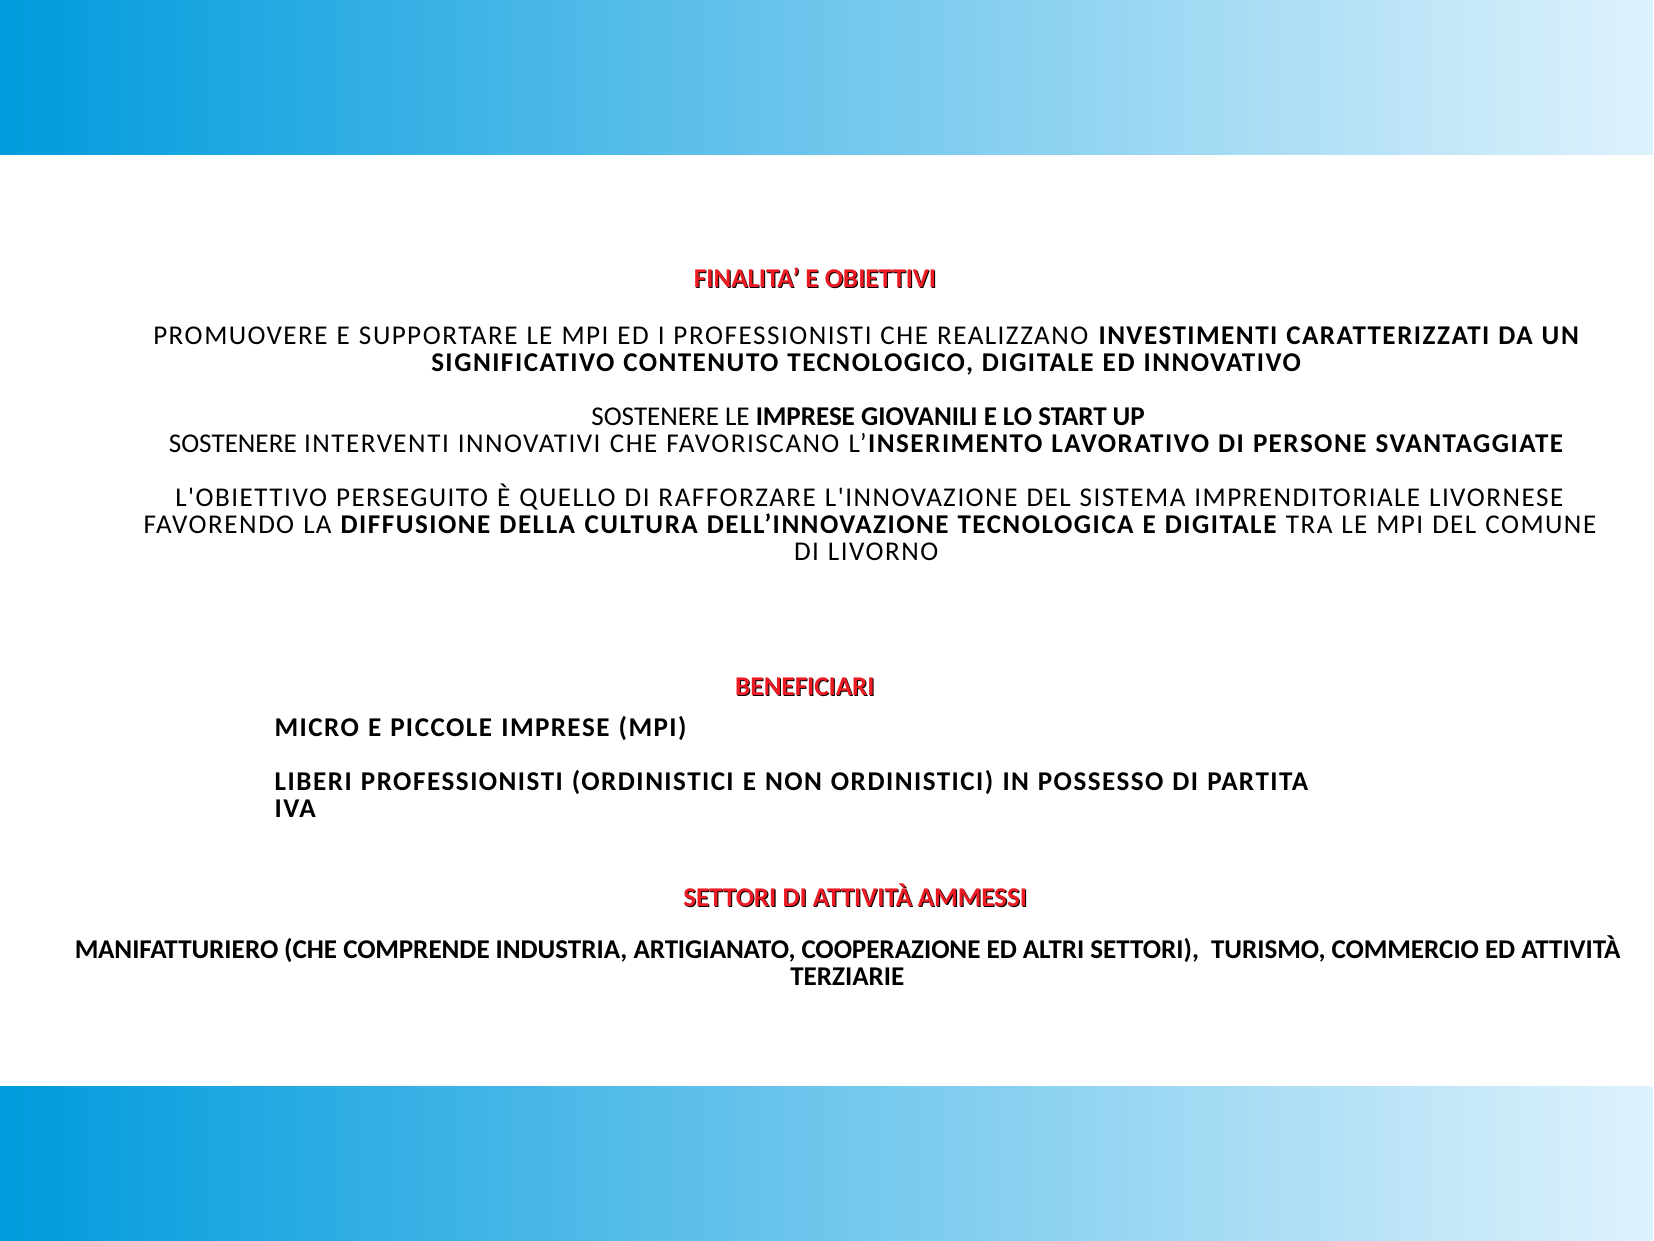

# FINALITA’ E OBIETTIVI
PROMUOVERE E SUPPORTARE LE MPI ED I PROFESSIONISTI CHE REALIZZANO INVESTIMENTI CARATTERIZZATI DA UN SIGNIFICATIVO CONTENUTO TECNOLOGICO, DIGITALE ED INNOVATIVO
SOSTENERE LE IMPRESE GIOVANILI E LO START UP
SOSTENERE INTERVENTI INNOVATIVI CHE FAVORISCANO L’INSERIMENTO LAVORATIVO DI PERSONE SVANTAGGIATE
L'OBIETTIVO PERSEGUITO È QUELLO DI RAFFORZARE L'INNOVAZIONE DEL SISTEMA IMPRENDITORIALE LIVORNESE FAVORENDO LA DIFFUSIONE DELLA CULTURA DELL’INNOVAZIONE TECNOLOGICA E DIGITALE TRA LE MPI DEL COMUNE DI LIVORNO
BENEFICIARI
MICRO E PICCOLE IMPRESE (MPI)
LIBERI PROFESSIONISTI (ORDINISTICI E NON ORDINISTICI) IN POSSESSO DI PARTITA IVA
 SETTORI DI ATTIVITÀ AMMESSI
MANIFATTURIERO (CHE COMPRENDE INDUSTRIA, ARTIGIANATO, COOPERAZIONE ED ALTRI SETTORI), TURISMO, COMMERCIO ED ATTIVITÀ TERZIARIE